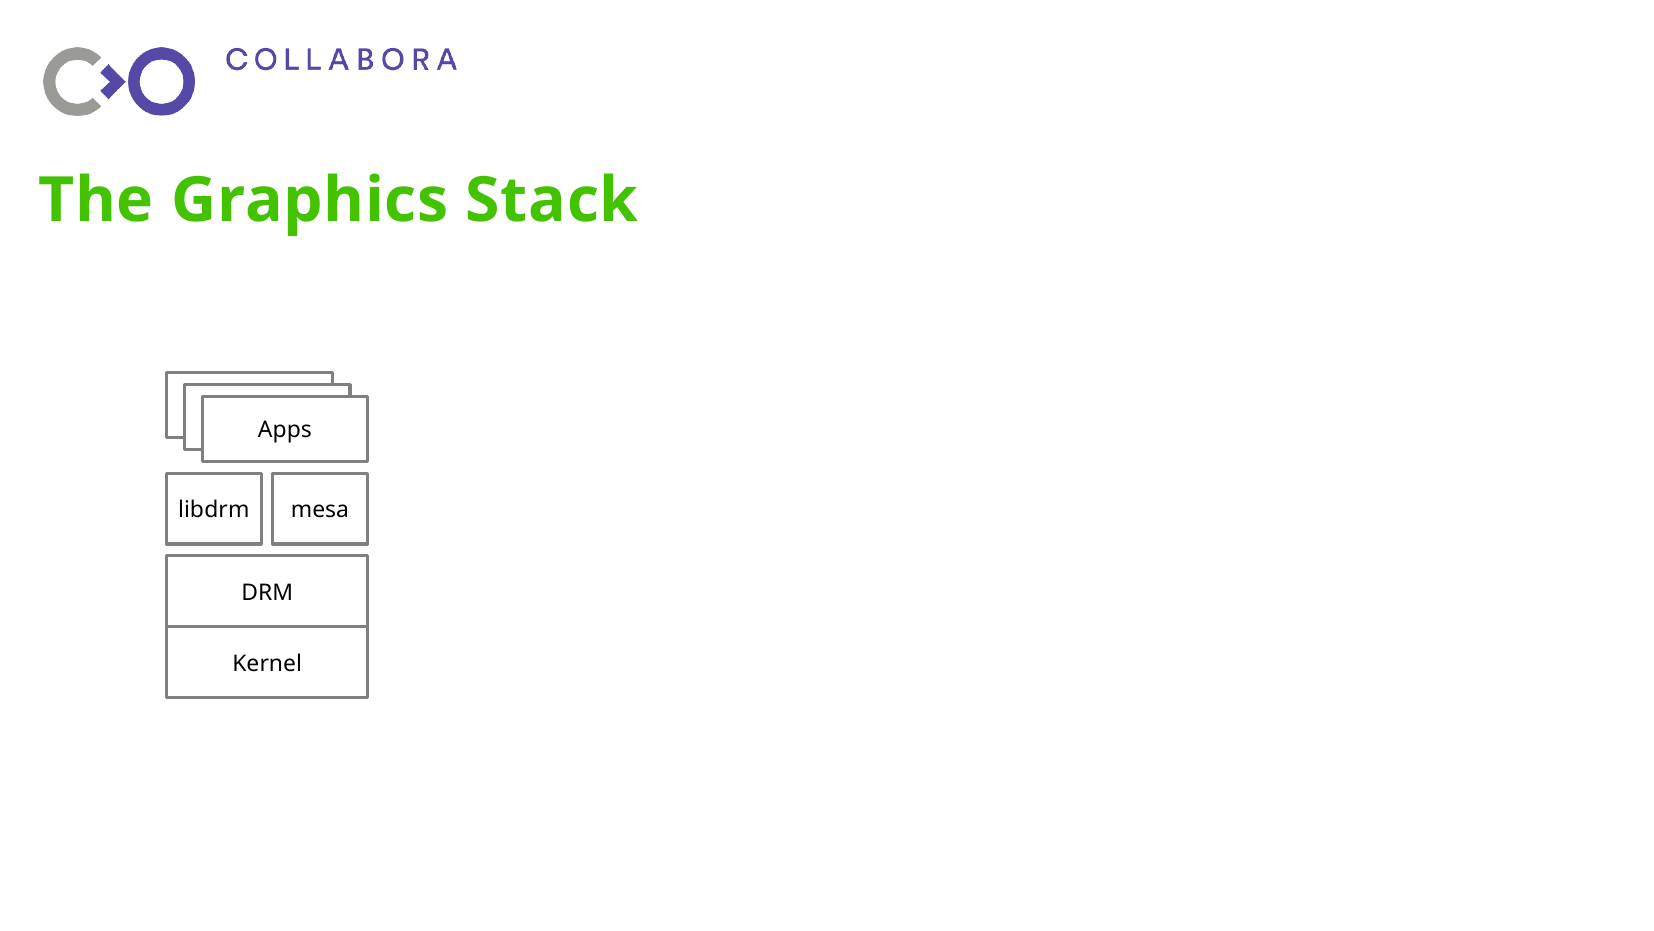

# The Graphics Stack
Subtitle Karla regular
28pt
Apps
libdrm
mesa
DRM
Kernel